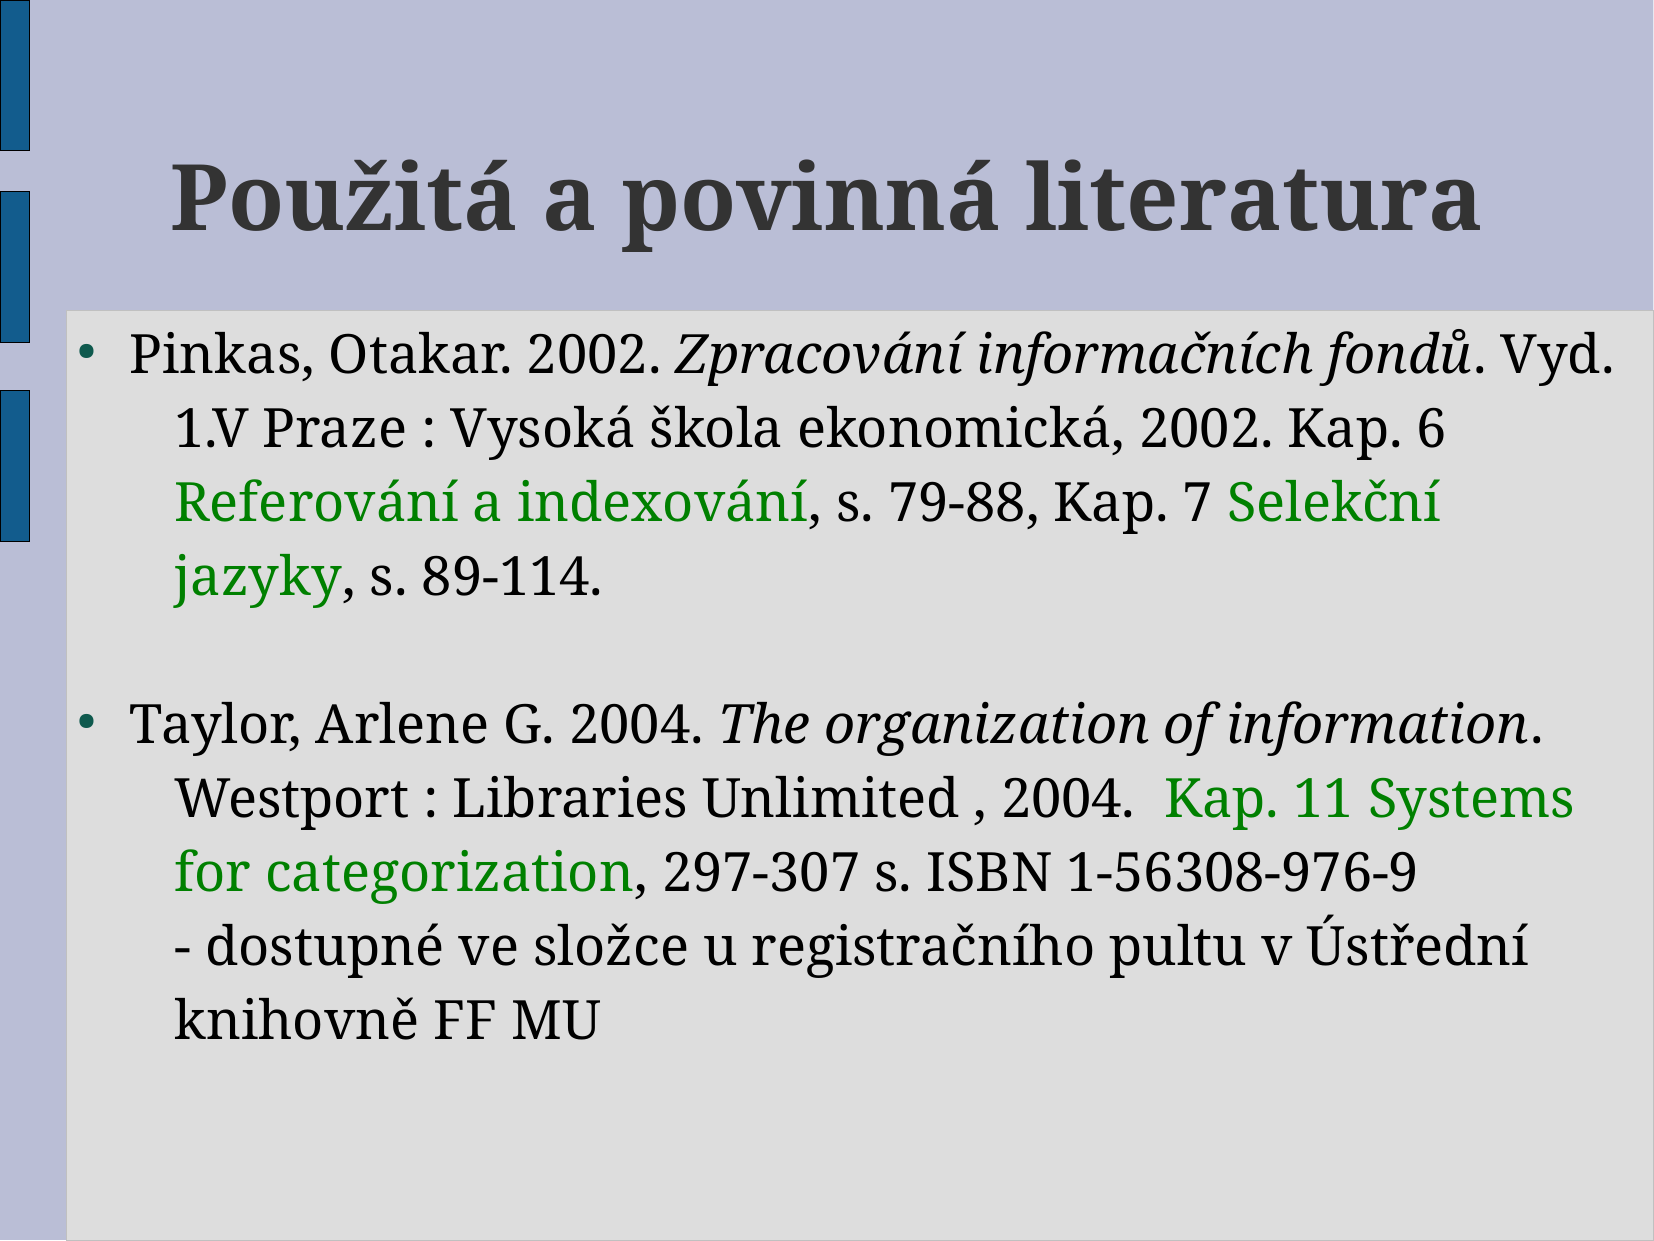

# Použitá a povinná literatura
Pinkas, Otakar. 2002. Zpracování informačních fondů. Vyd. 1.V Praze : Vysoká škola ekonomická, 2002. Kap. 6 Referování a indexování, s. 79-88, Kap. 7 Selekční jazyky, s. 89-114.
Taylor, Arlene G. 2004. The organization of information. Westport : Libraries Unlimited , 2004. Kap. 11 Systems for categorization, 297-307 s. ISBN 1-56308-976-9
- dostupné ve složce u registračního pultu v Ústřední knihovně FF MU